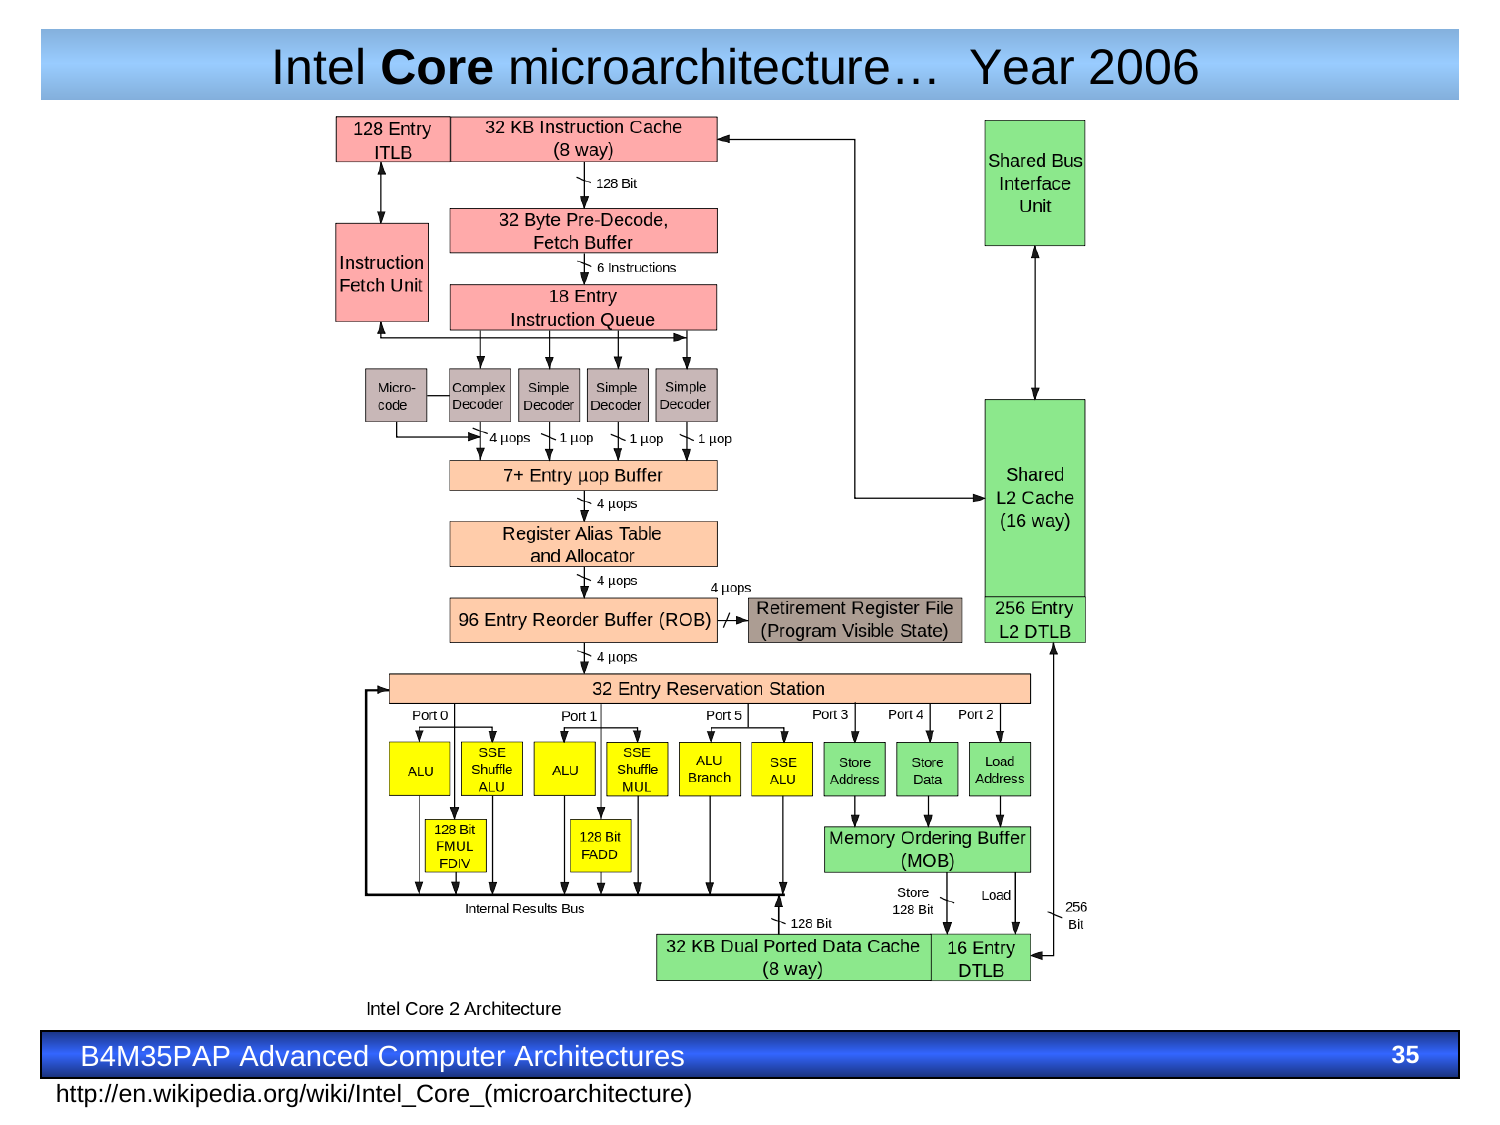

# Intel Core microarchitecture… Year 2006
http://en.wikipedia.org/wiki/Intel_Core_(microarchitecture)